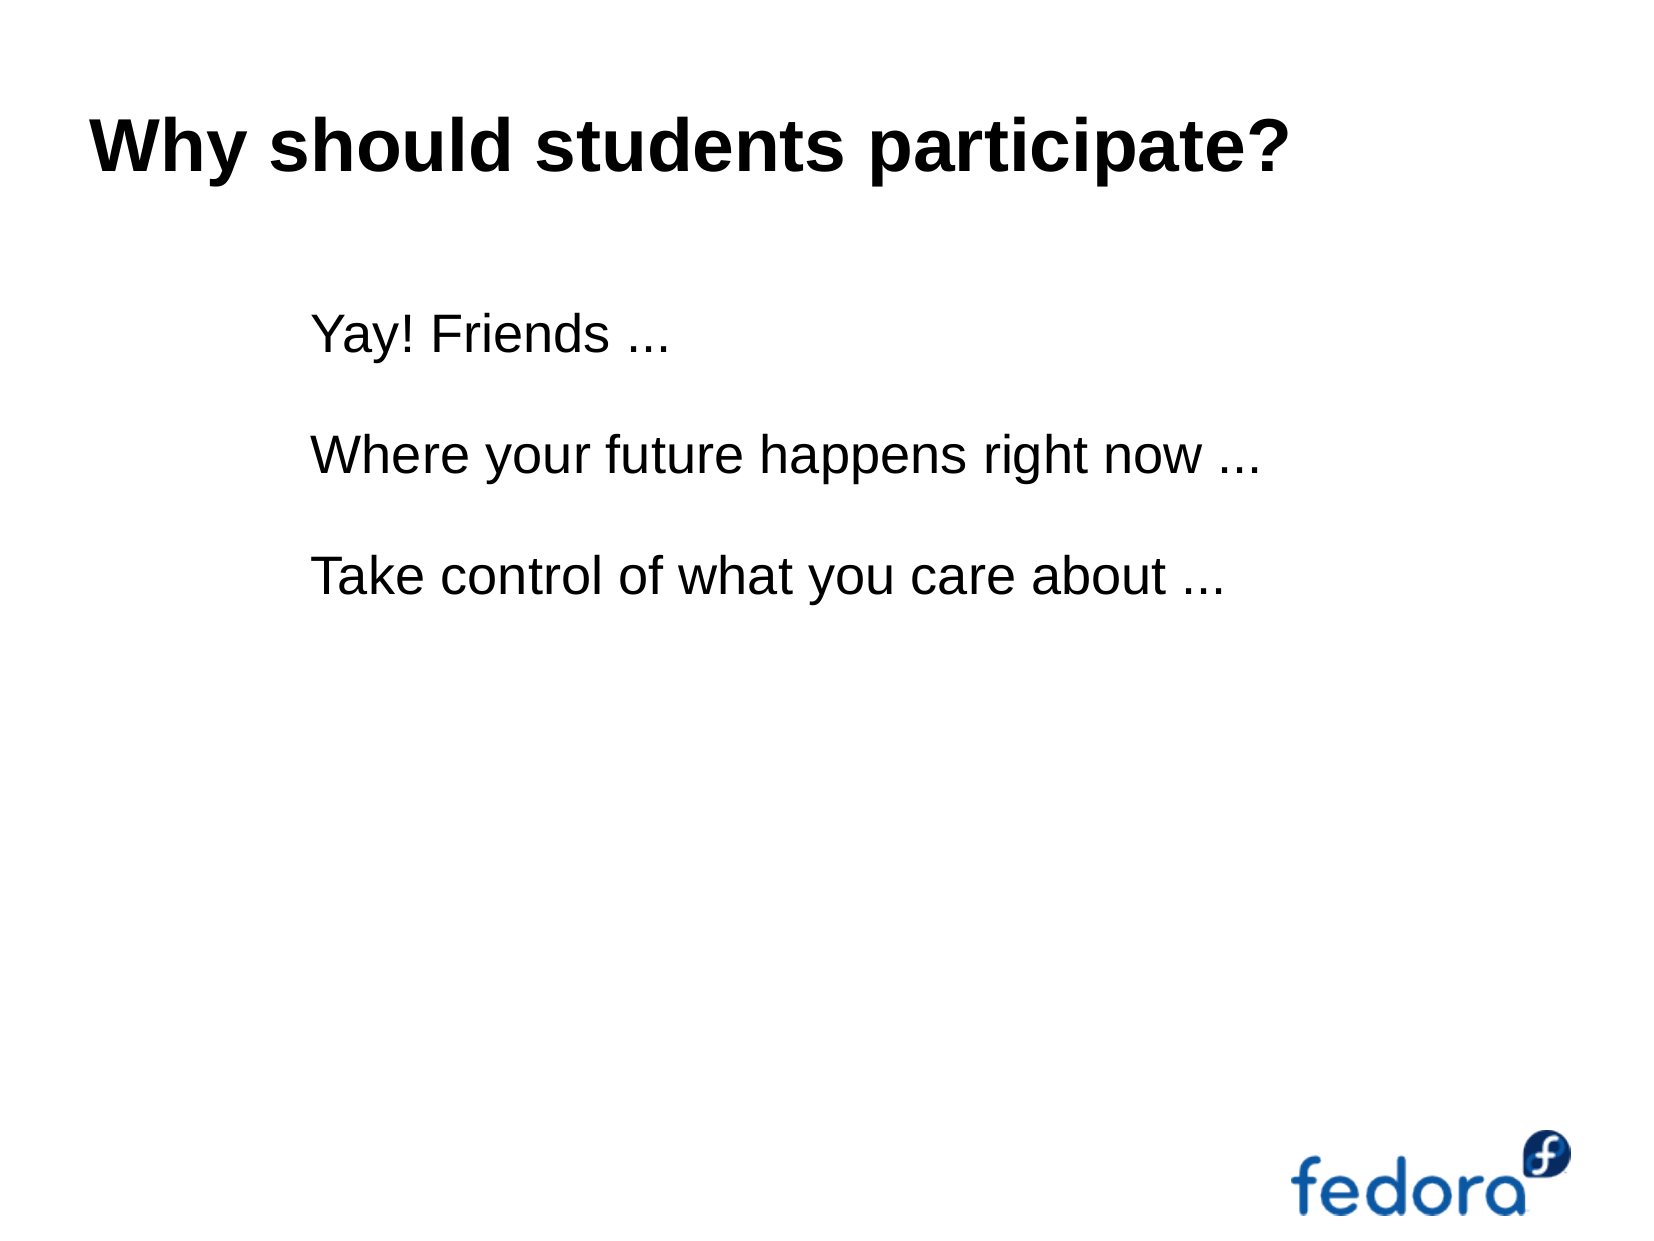

Why should students participate?
Yay! Friends ...
Where your future happens right now ...
Take control of what you care about ...